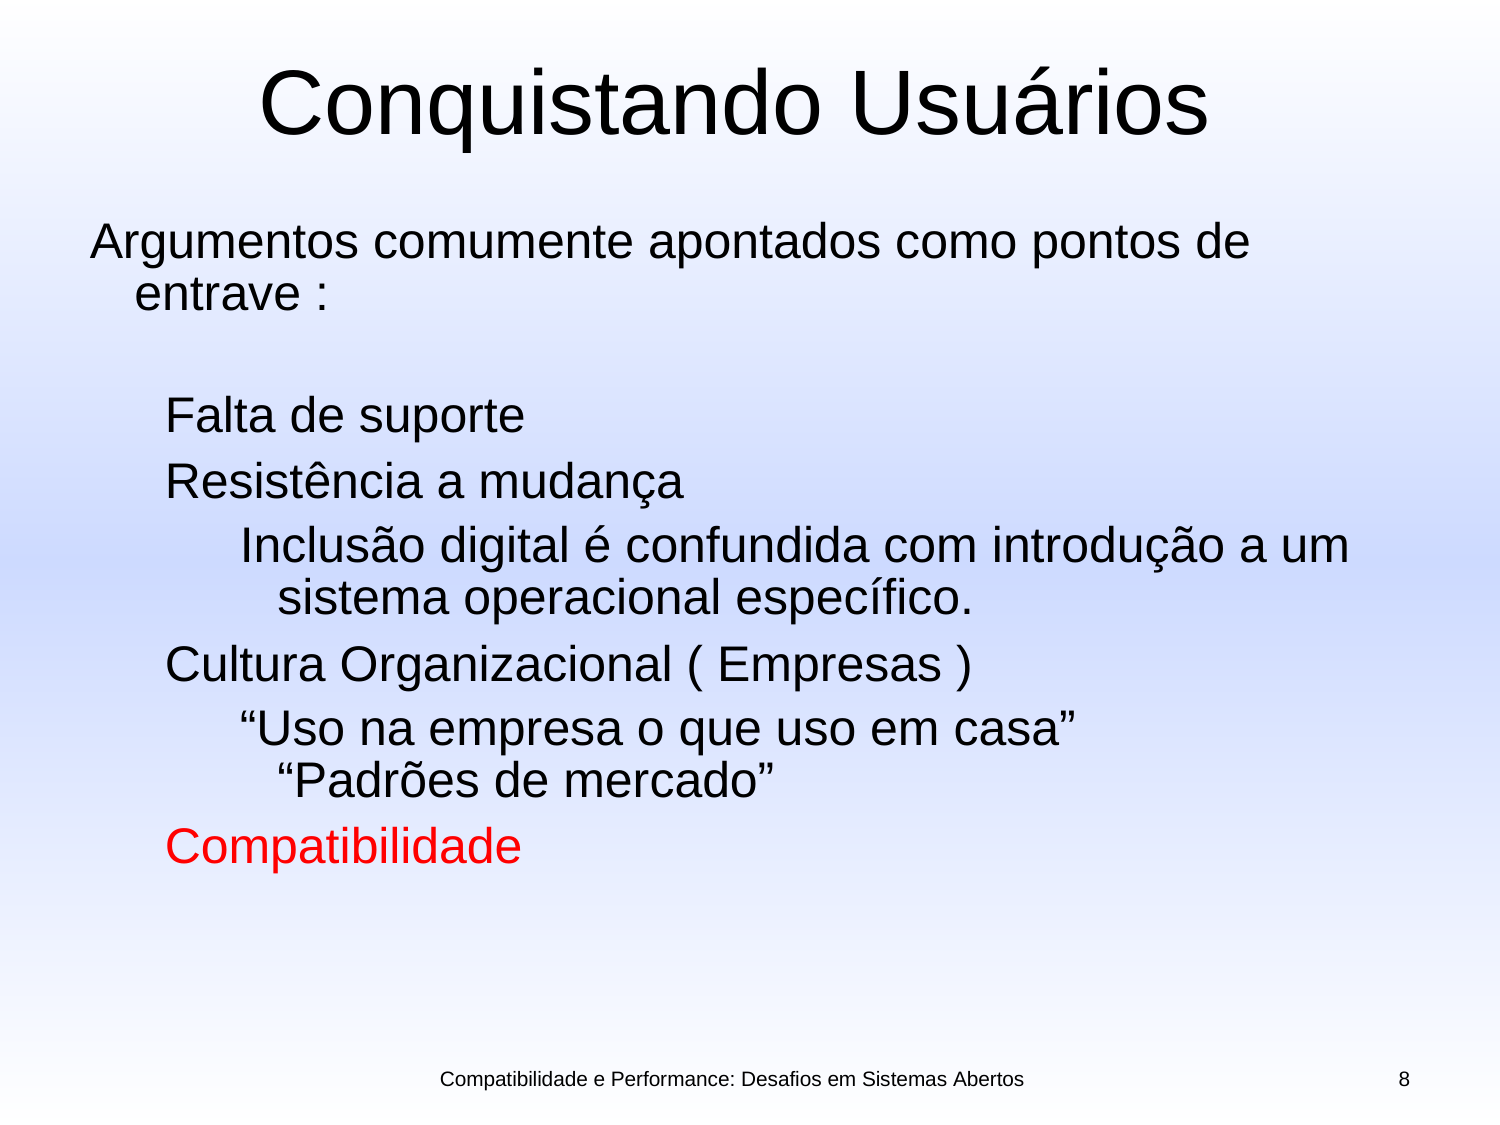

Conquistando Usuários
Argumentos comumente apontados como pontos de entrave :
Falta de suporte
Resistência a mudança
Inclusão digital é confundida com introdução a um sistema operacional específico.
Cultura Organizacional ( Empresas )
“Uso na empresa o que uso em casa”
“Padrões de mercado”
Compatibilidade
#
Compatibilidade e Performance: Desafios em Sistemas Abertos
8